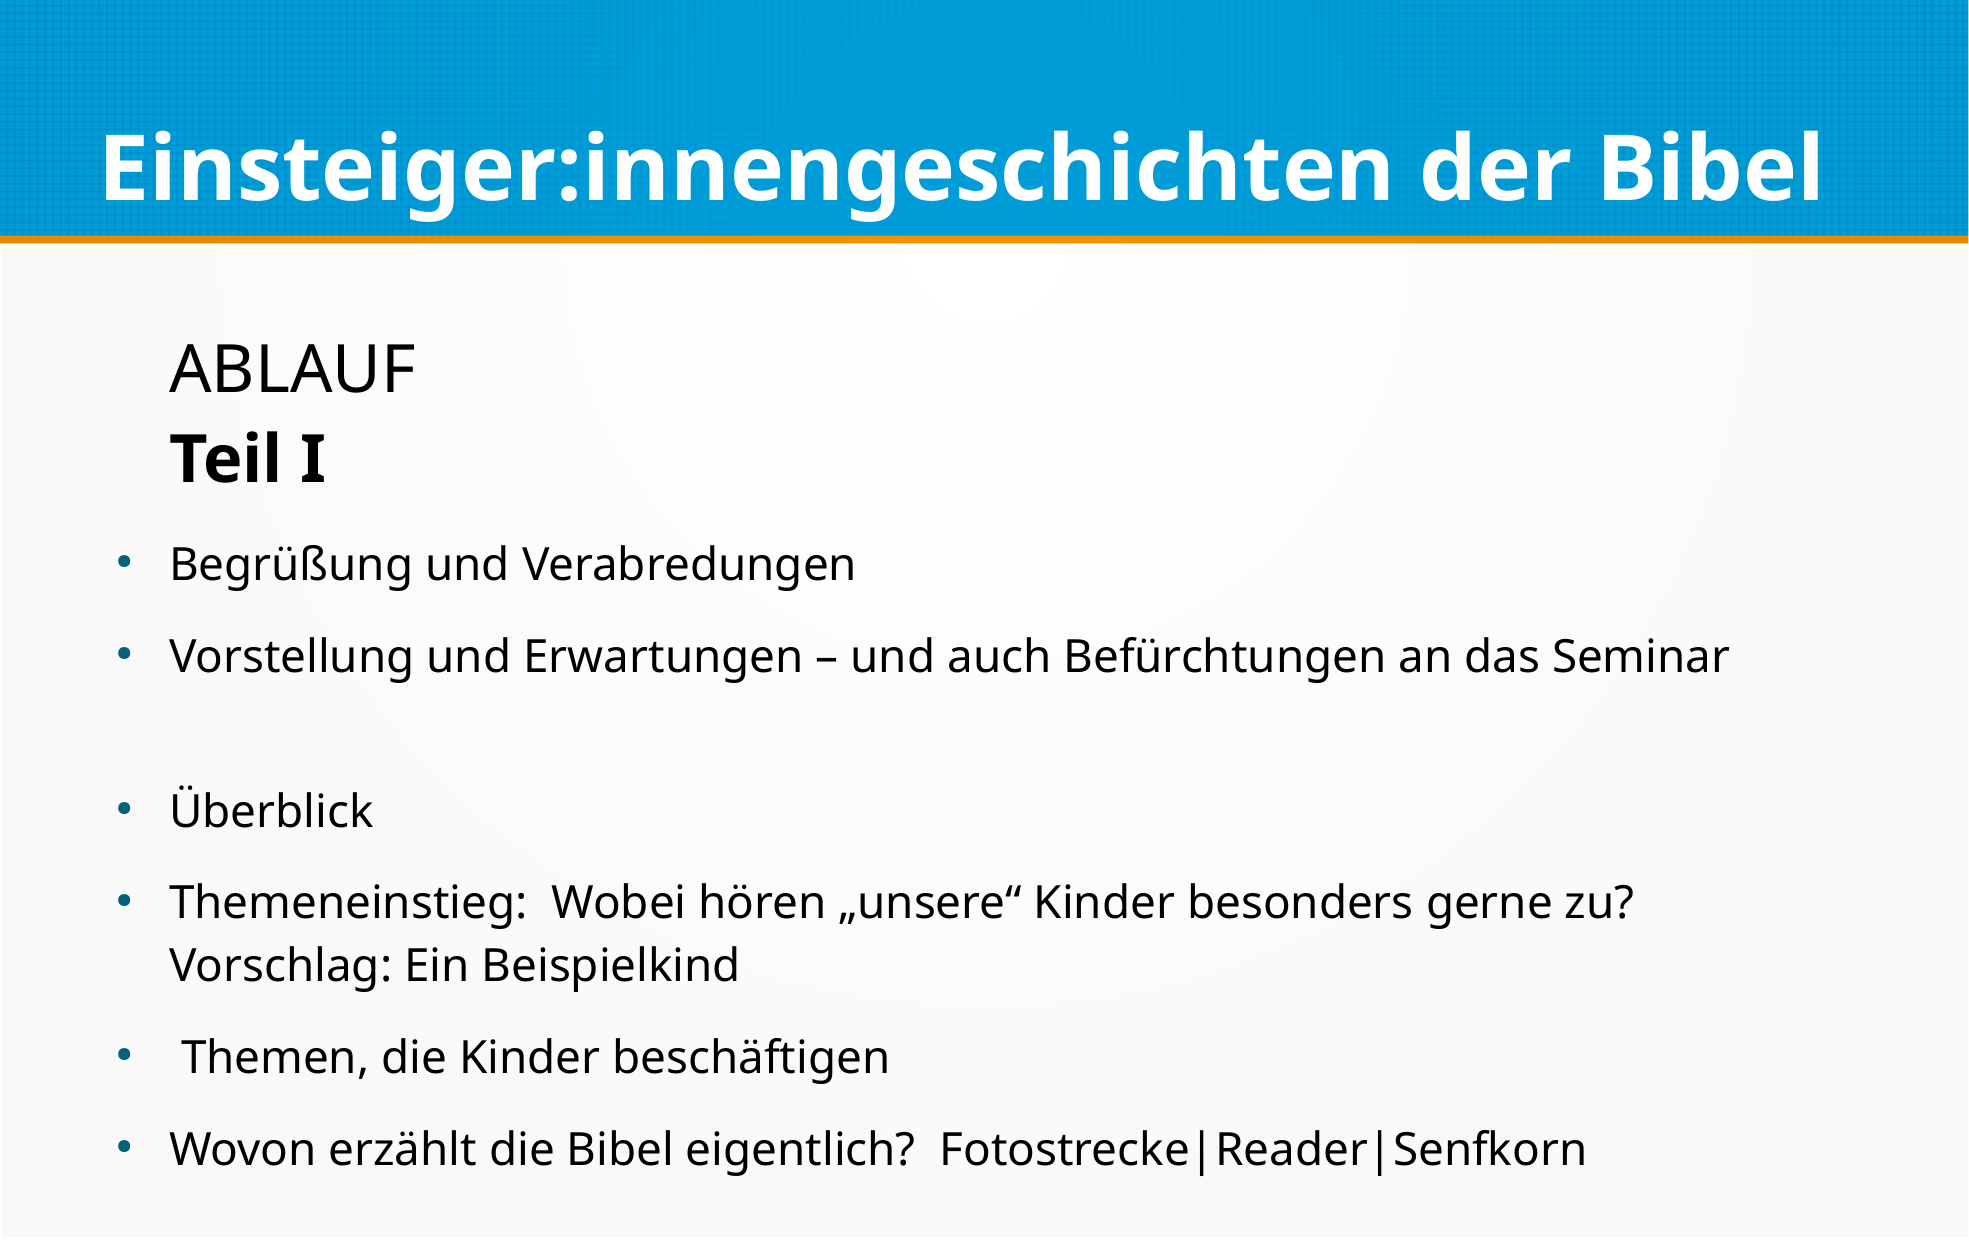

# Einsteiger:innengeschichten der Bibel
ABLAUF
Teil I
Begrüßung und Verabredungen
Vorstellung und Erwartungen – und auch Befürchtungen an das Seminar
Überblick
Themeneinstieg: Wobei hören „unsere“ Kinder besonders gerne zu? Vorschlag: Ein Beispielkind
 Themen, die Kinder beschäftigen
Wovon erzählt die Bibel eigentlich? Fotostrecke|Reader|Senfkorn